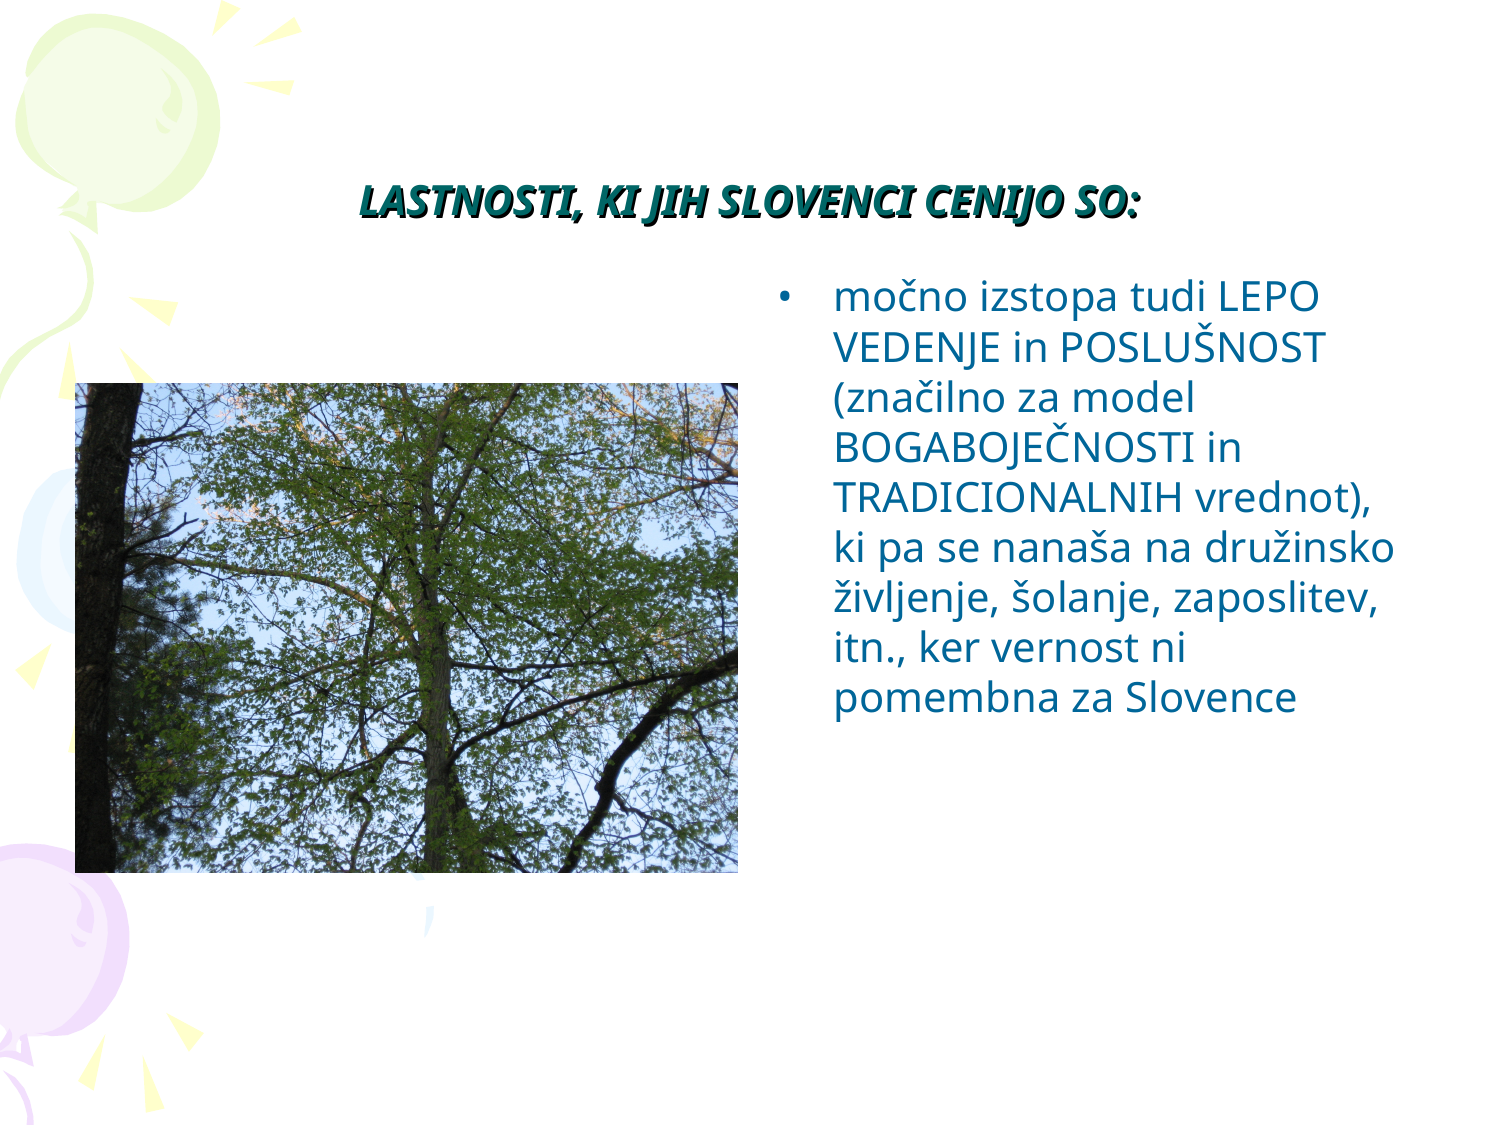

# LASTNOSTI, KI JIH SLOVENCI CENIJO SO:
močno izstopa tudi LEPO VEDENJE in POSLUŠNOST (značilno za model BOGABOJEČNOSTI in TRADICIONALNIH vrednot), ki pa se nanaša na družinsko življenje, šolanje, zaposlitev, itn., ker vernost ni pomembna za Slovence